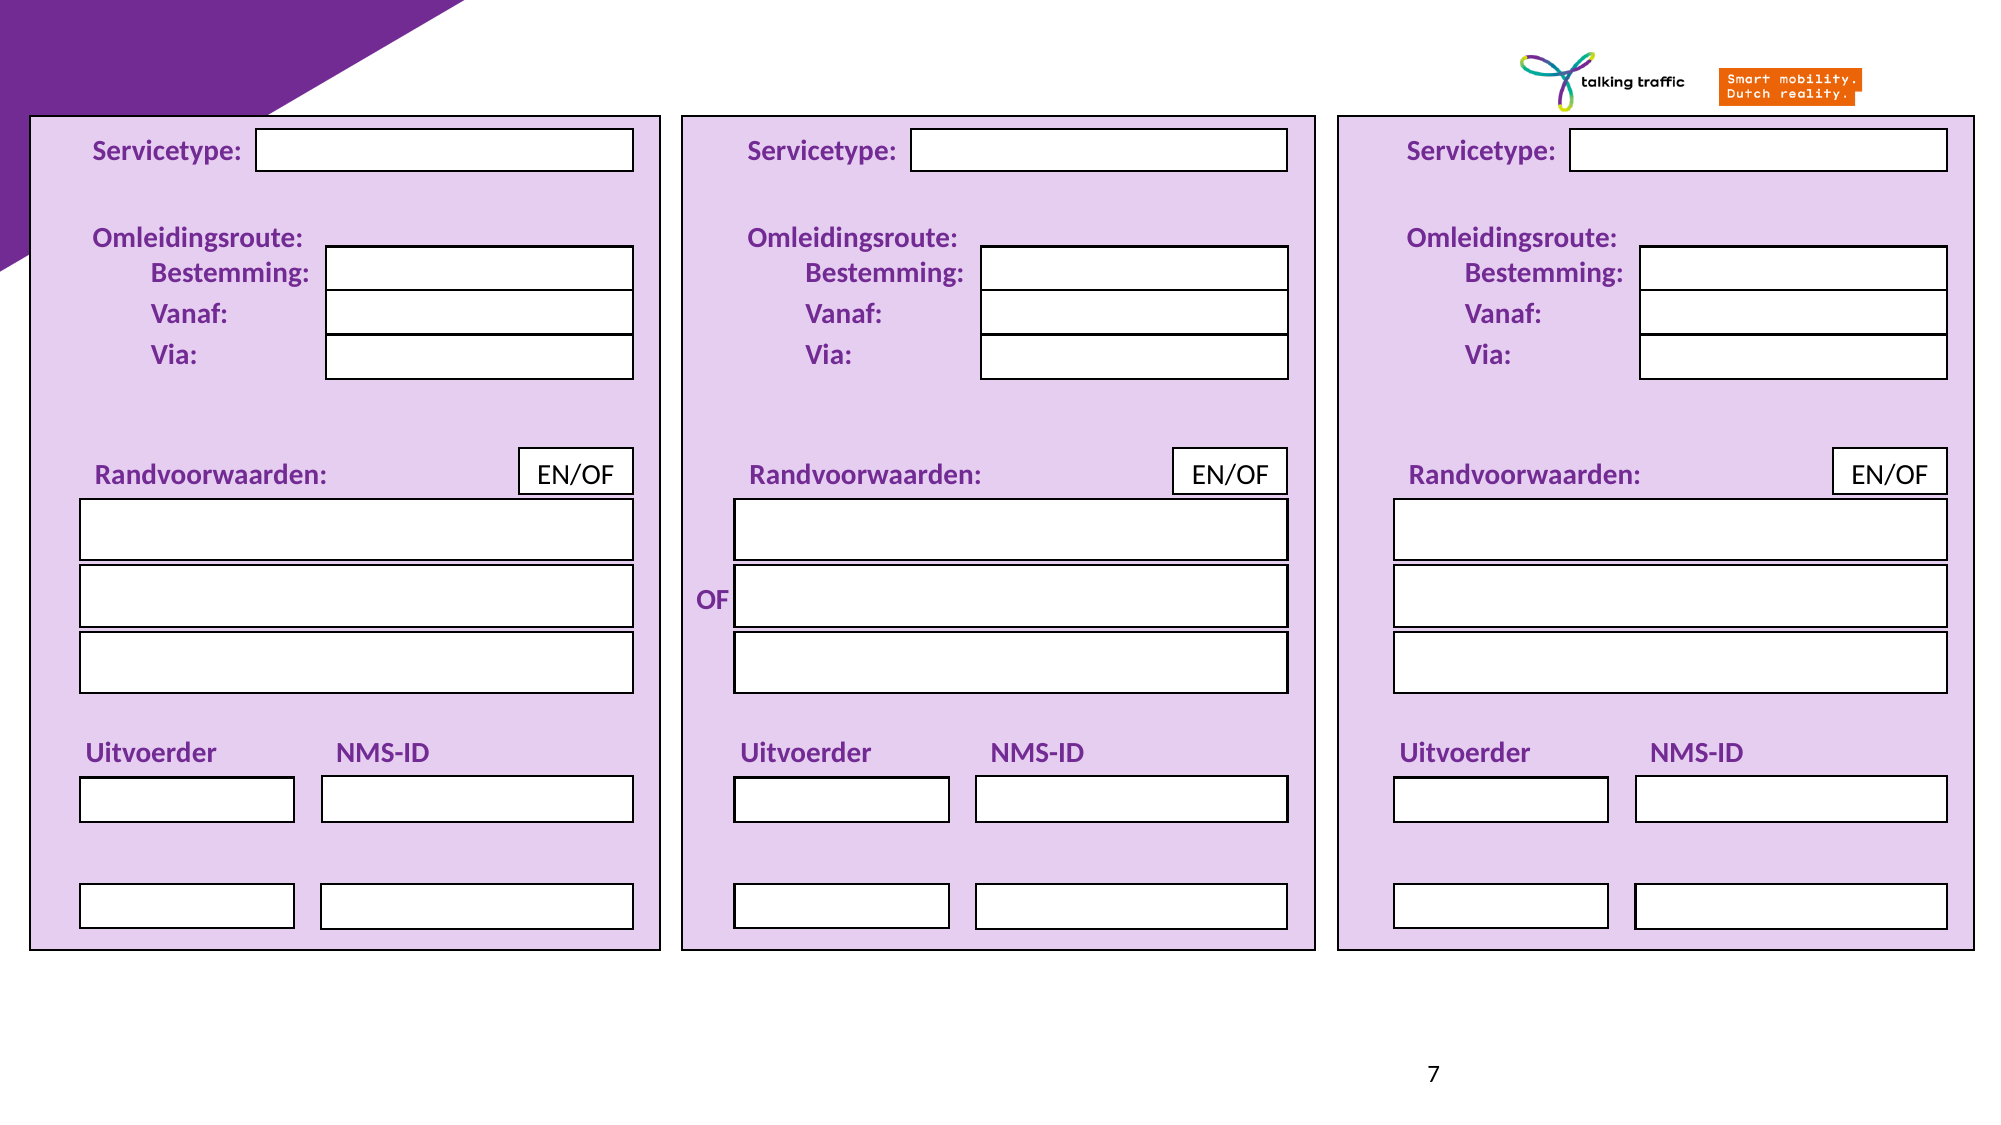

Servicetype:
Servicetype:
Servicetype:
Omleidingsroute:
Bestemming:
Vanaf:
Via:
Omleidingsroute:
Bestemming:
Vanaf:
Via:
Omleidingsroute:
Bestemming:
Vanaf:
Via:
Randvoorwaarden:
Randvoorwaarden:
Randvoorwaarden:
EN/OF
EN/OF
EN/OF
OF
NMS-ID
NMS-ID
NMS-ID
Uitvoerder
Uitvoerder
Uitvoerder